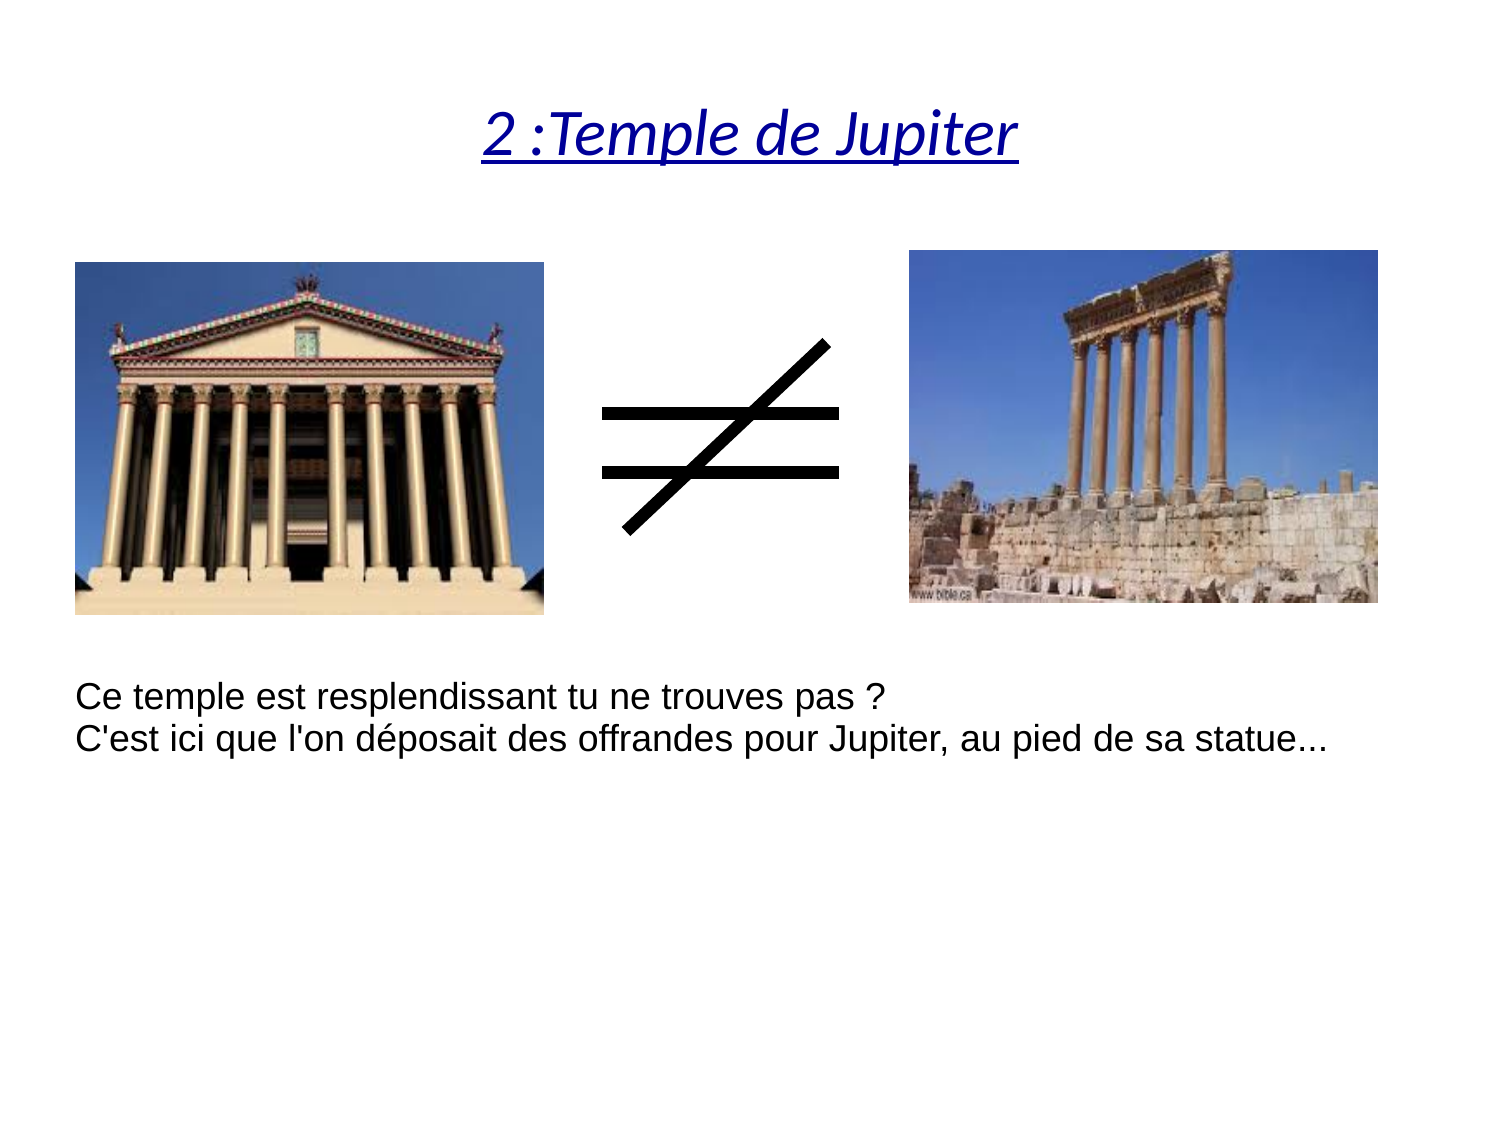

# 2 :Temple de Jupiter
Ce temple est resplendissant tu ne trouves pas ?
C'est ici que l'on déposait des offrandes pour Jupiter, au pied de sa statue...